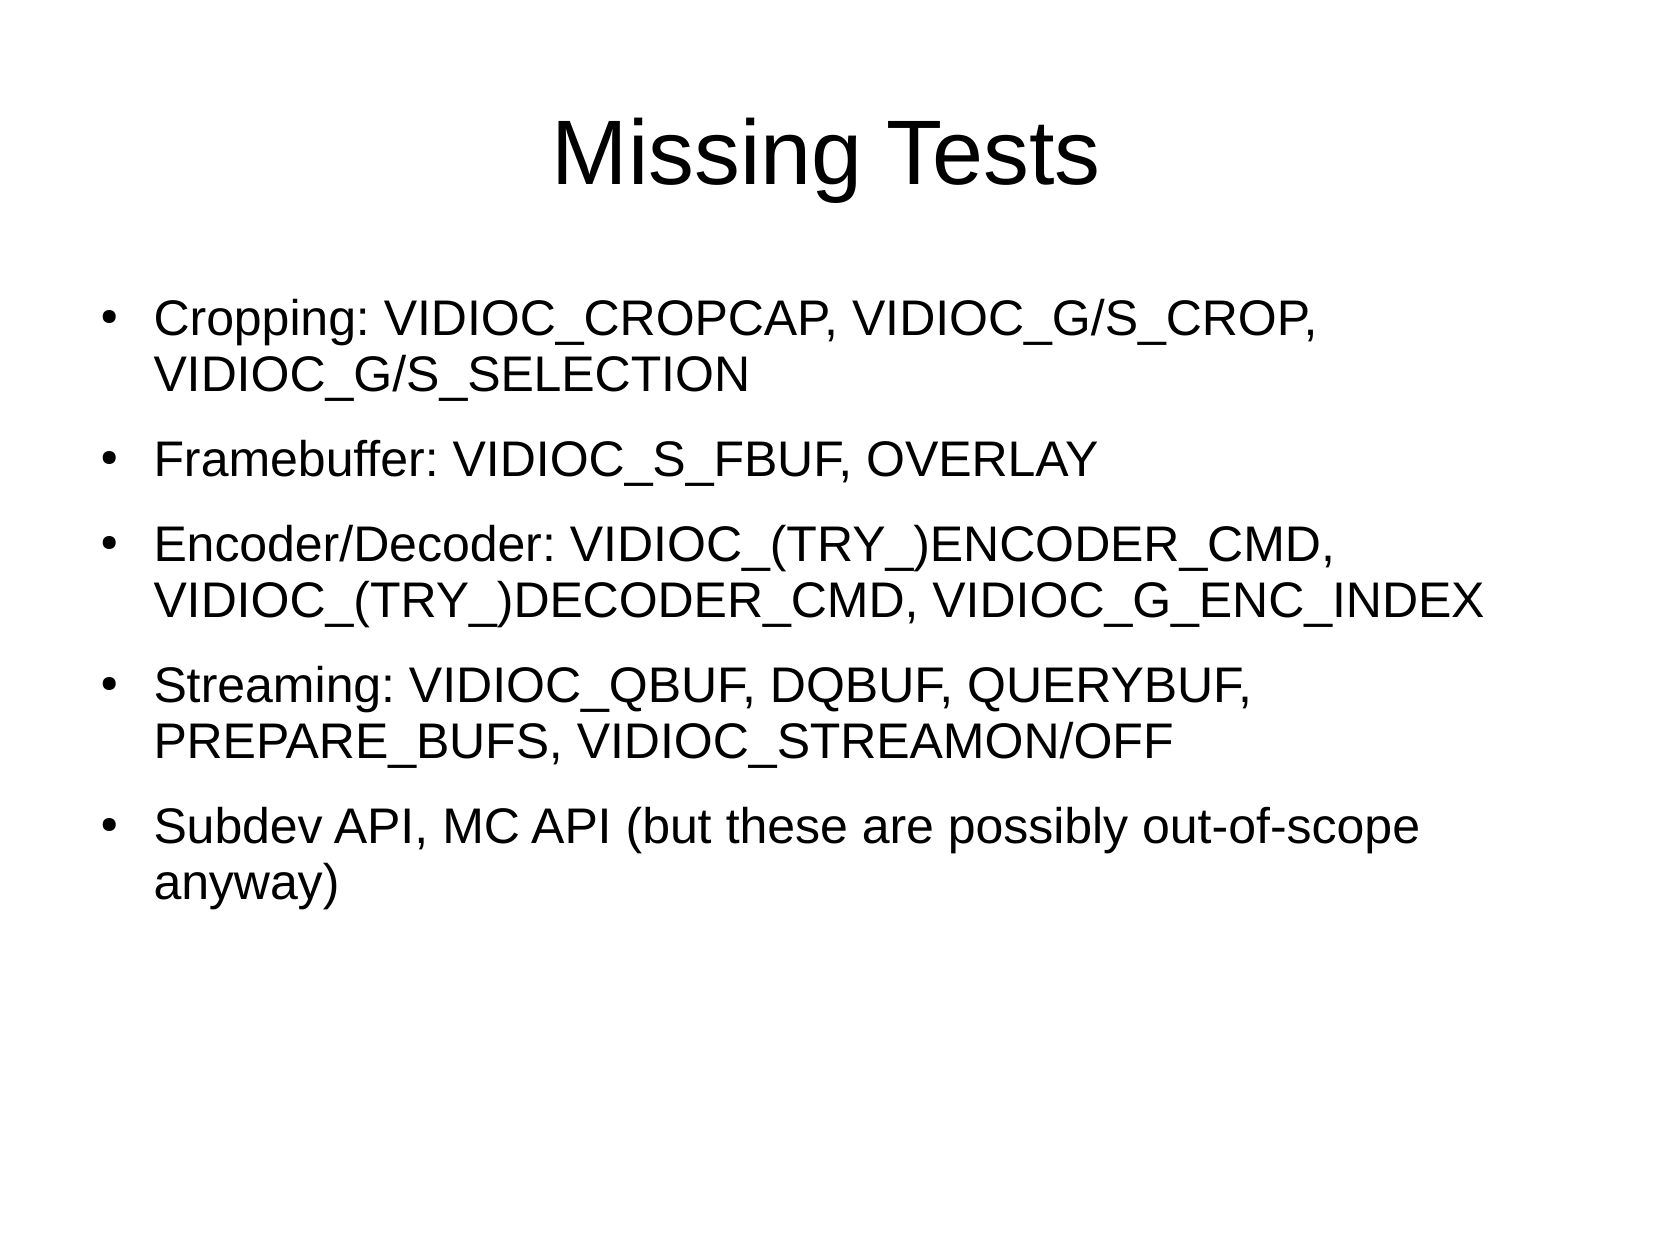

# Missing Tests
Cropping: VIDIOC_CROPCAP, VIDIOC_G/S_CROP, VIDIOC_G/S_SELECTION
Framebuffer: VIDIOC_S_FBUF, OVERLAY
Encoder/Decoder: VIDIOC_(TRY_)ENCODER_CMD, VIDIOC_(TRY_)DECODER_CMD, VIDIOC_G_ENC_INDEX
Streaming: VIDIOC_QBUF, DQBUF, QUERYBUF, PREPARE_BUFS, VIDIOC_STREAMON/OFF
Subdev API, MC API (but these are possibly out-of-scope anyway)